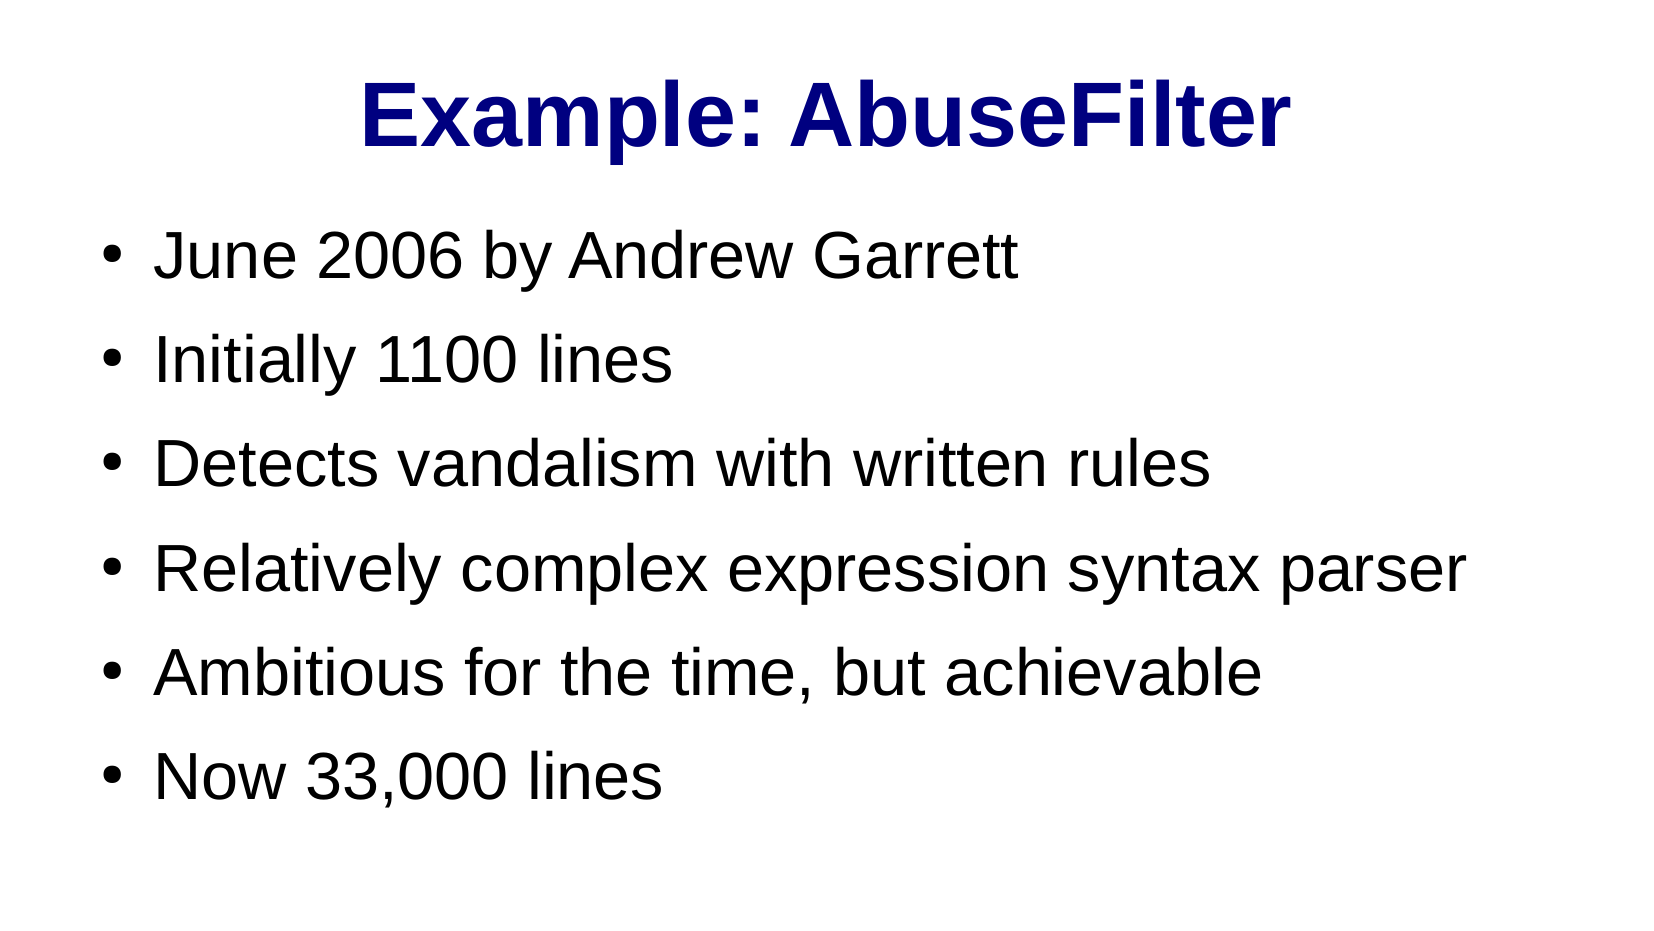

# Example: AbuseFilter
June 2006 by Andrew Garrett
Initially 1100 lines
Detects vandalism with written rules
Relatively complex expression syntax parser
Ambitious for the time, but achievable
Now 33,000 lines